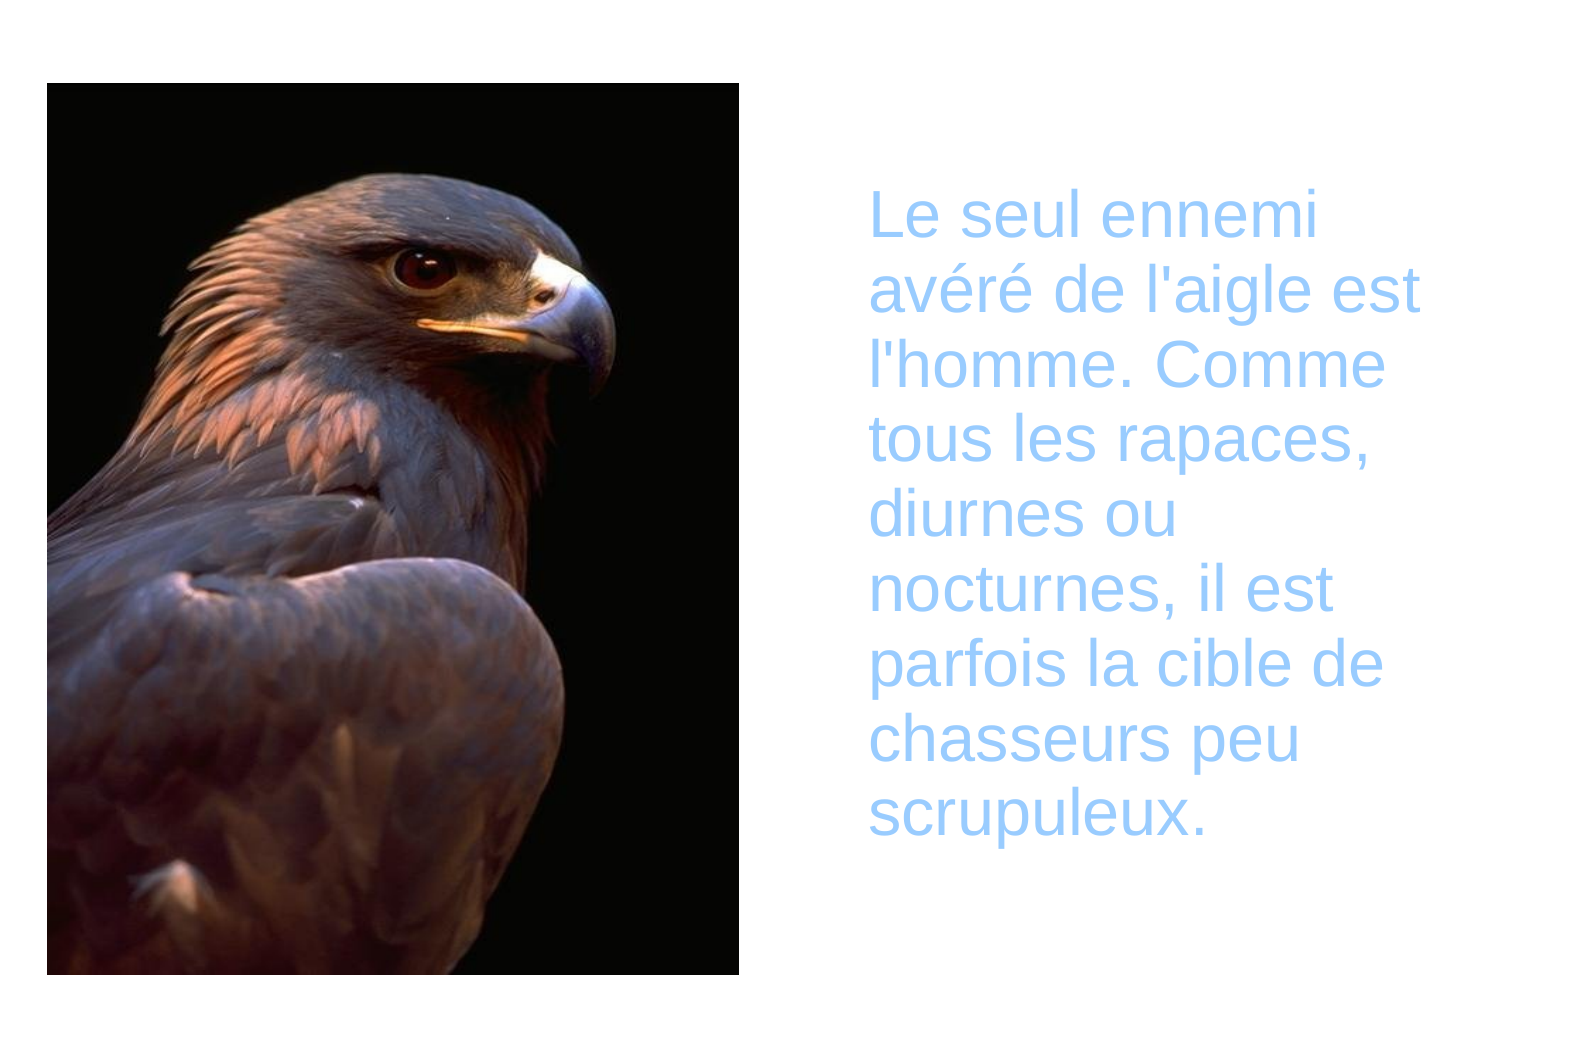

# Le seul ennemi avéré de l'aigle est l'homme. Comme tous les rapaces, diurnes ou nocturnes, il est parfois la cible de chasseurs peu scrupuleux.